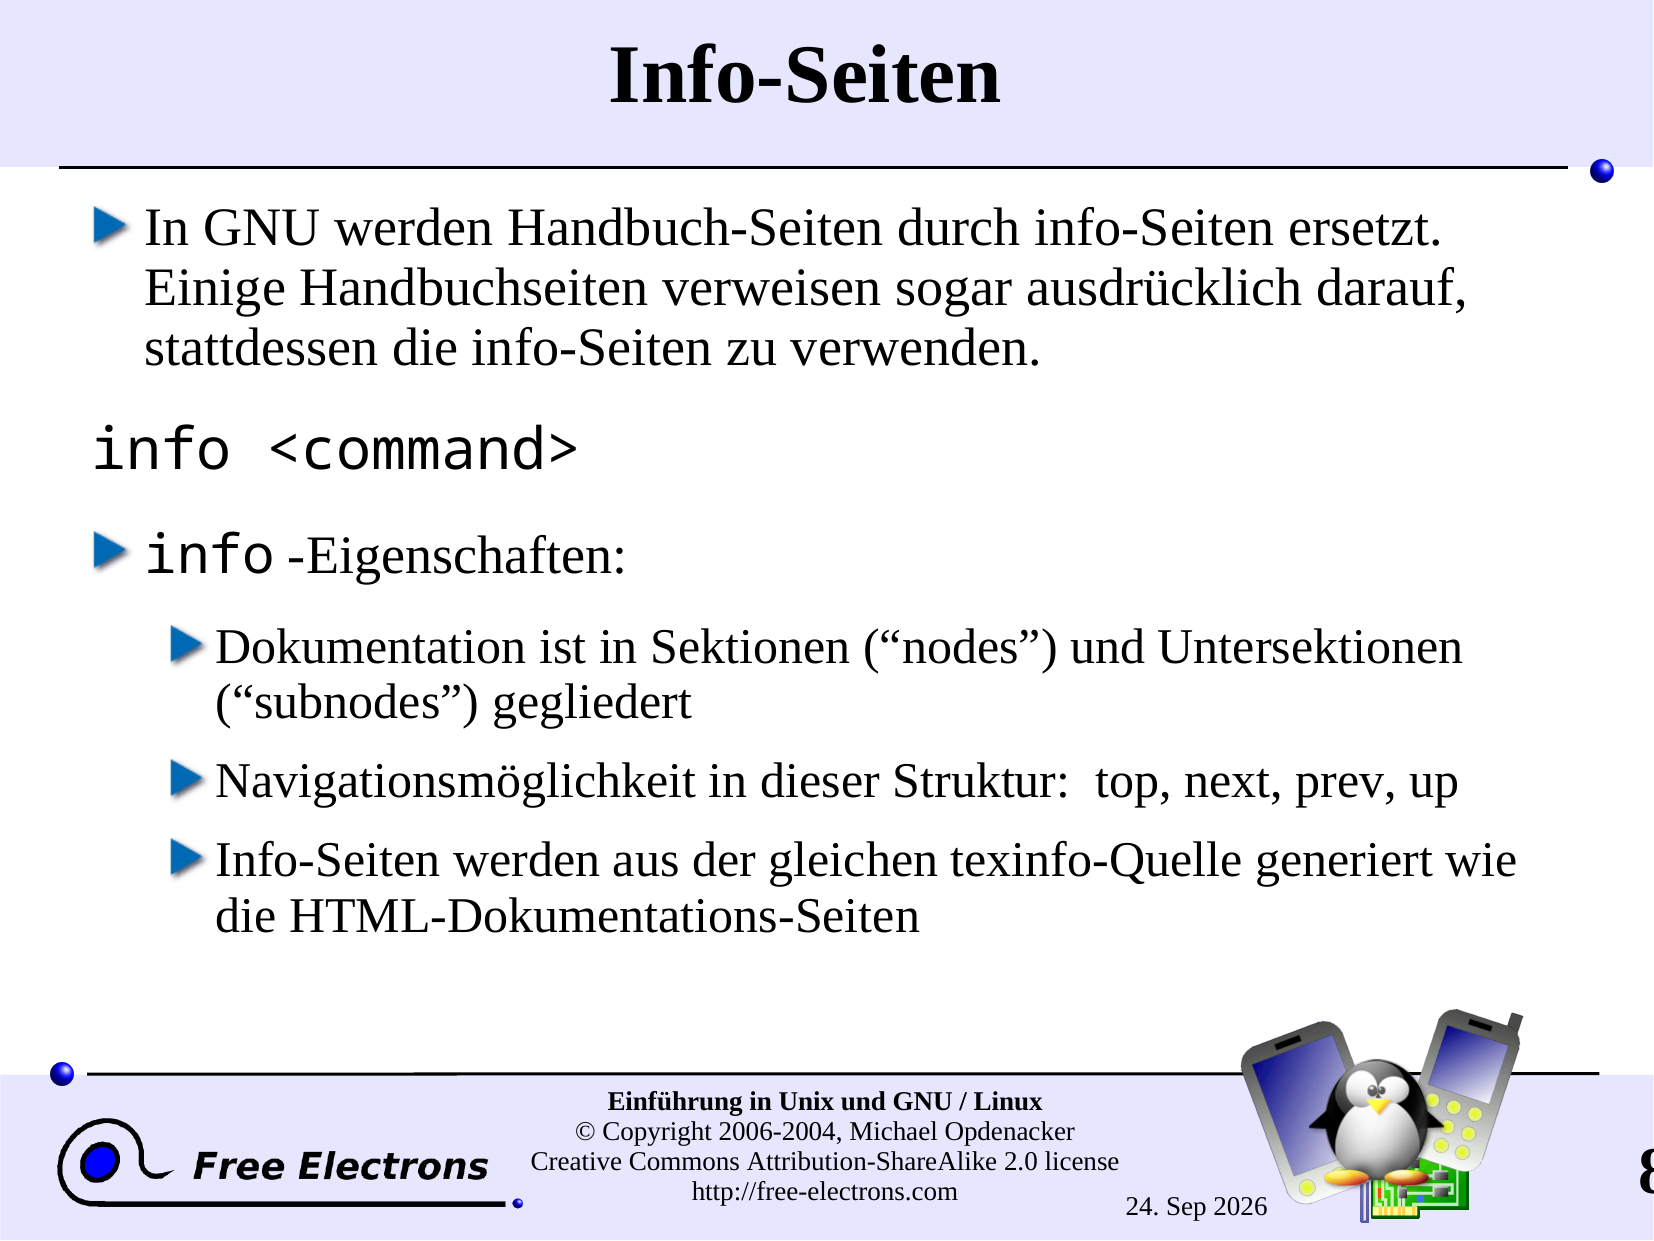

# Info-Seiten
In GNU werden Handbuch-Seiten durch info-Seiten ersetzt. Einige Handbuchseiten verweisen sogar ausdrücklich darauf, stattdessen die info-Seiten zu verwenden.
info <command>
info -Eigenschaften:
Dokumentation ist in Sektionen (“nodes”) und Untersektionen (“subnodes”) gegliedert
Navigationsmöglichkeit in dieser Struktur: top, next, prev, up
Info-Seiten werden aus der gleichen texinfo-Quelle generiert wie die HTML-Dokumentations-Seiten